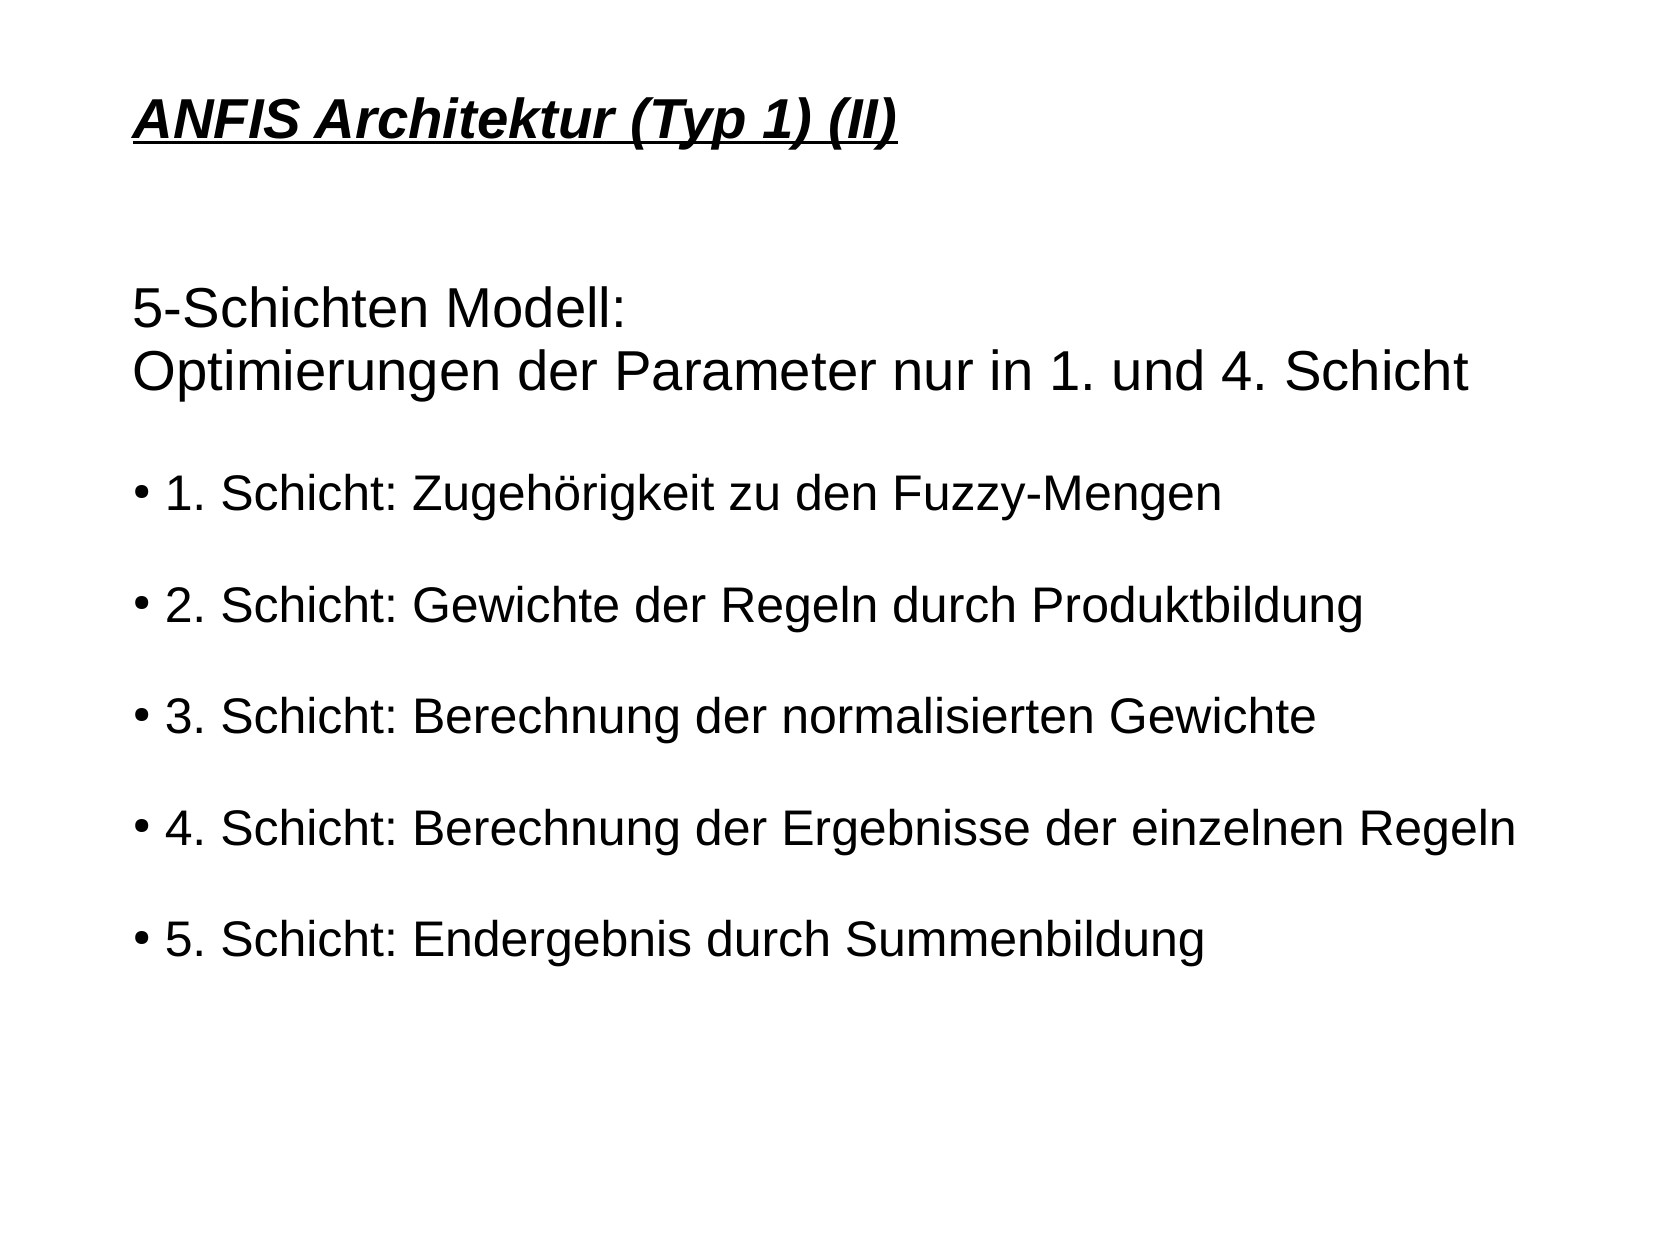

ANFIS Architektur (Typ 1) (II)
5-Schichten Modell:
Optimierungen der Parameter nur in 1. und 4. Schicht
 1. Schicht: Zugehörigkeit zu den Fuzzy-Mengen
 2. Schicht: Gewichte der Regeln durch Produktbildung
 3. Schicht: Berechnung der normalisierten Gewichte
 4. Schicht: Berechnung der Ergebnisse der einzelnen Regeln
 5. Schicht: Endergebnis durch Summenbildung